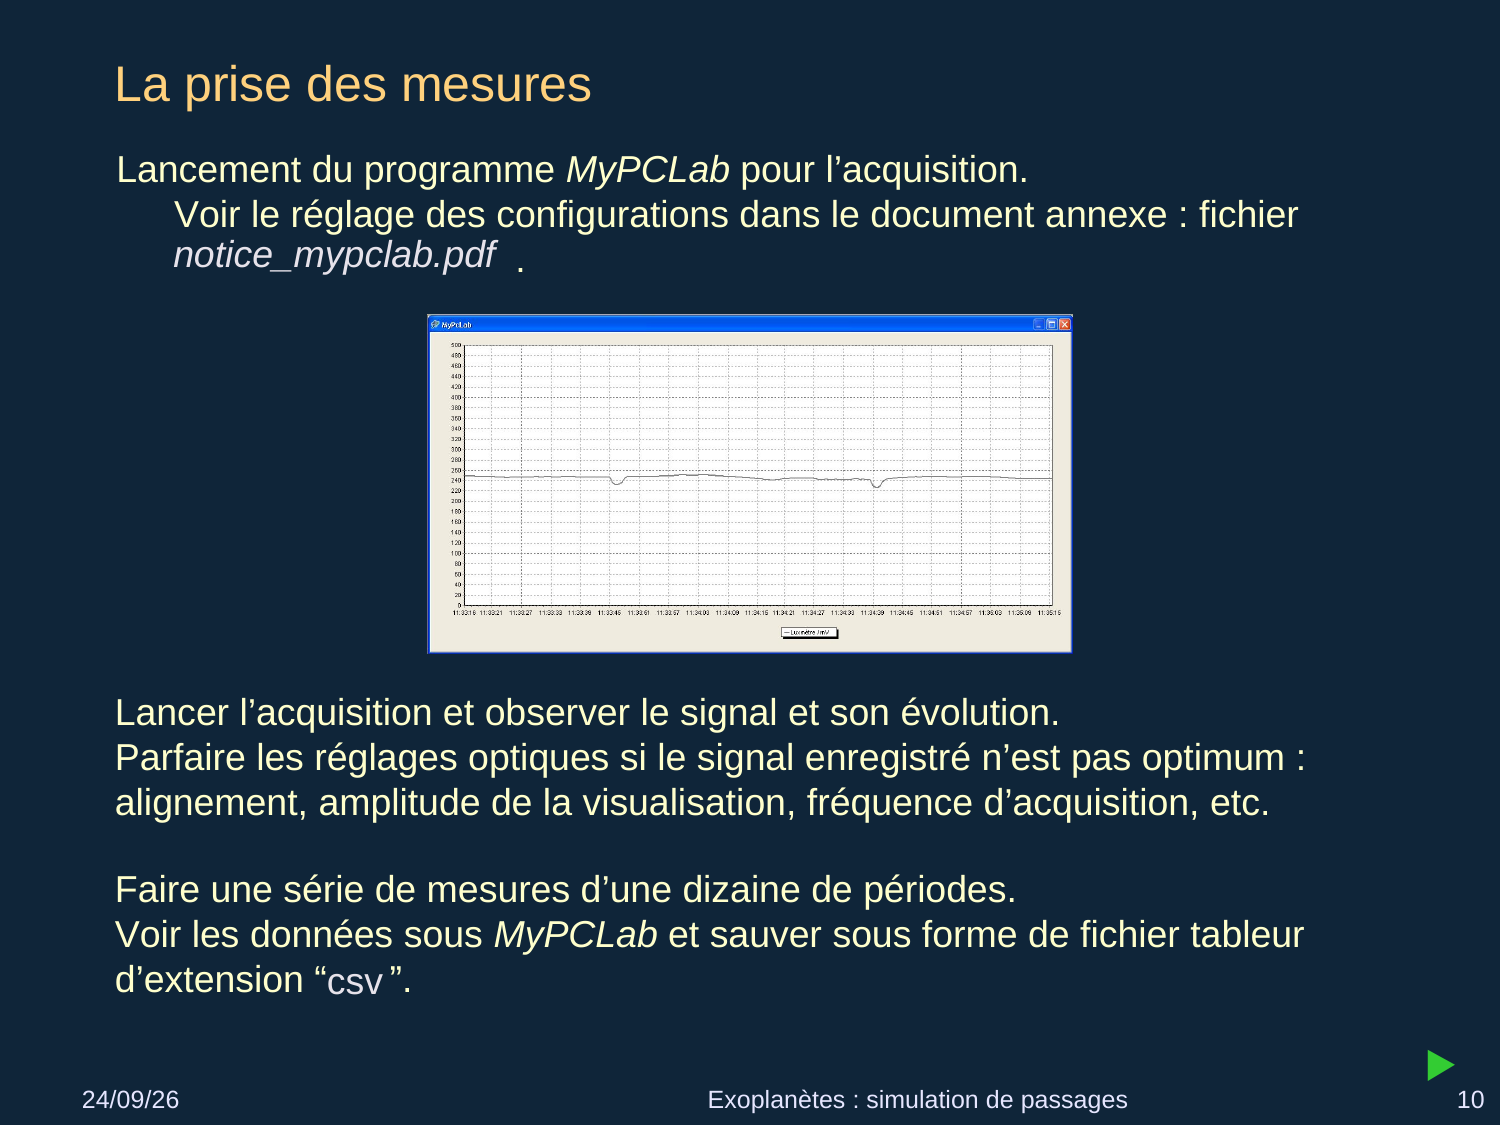

La prise des mesures
Lancement du programme MyPCLab pour l’acquisition.
	Voir le réglage des configurations dans le document annexe : fichier
 .
notice_mypclab.pdf
Lancer l’acquisition et observer le signal et son évolution.
Parfaire les réglages optiques si le signal enregistré n’est pas optimum : alignement, amplitude de la visualisation, fréquence d’acquisition, etc.
Faire une série de mesures d’une dizaine de périodes.
Voir les données sous MyPCLab et sauver sous forme de fichier tableur d’extension “ ”.
csv

Exoplanètes : simulation de passages
10